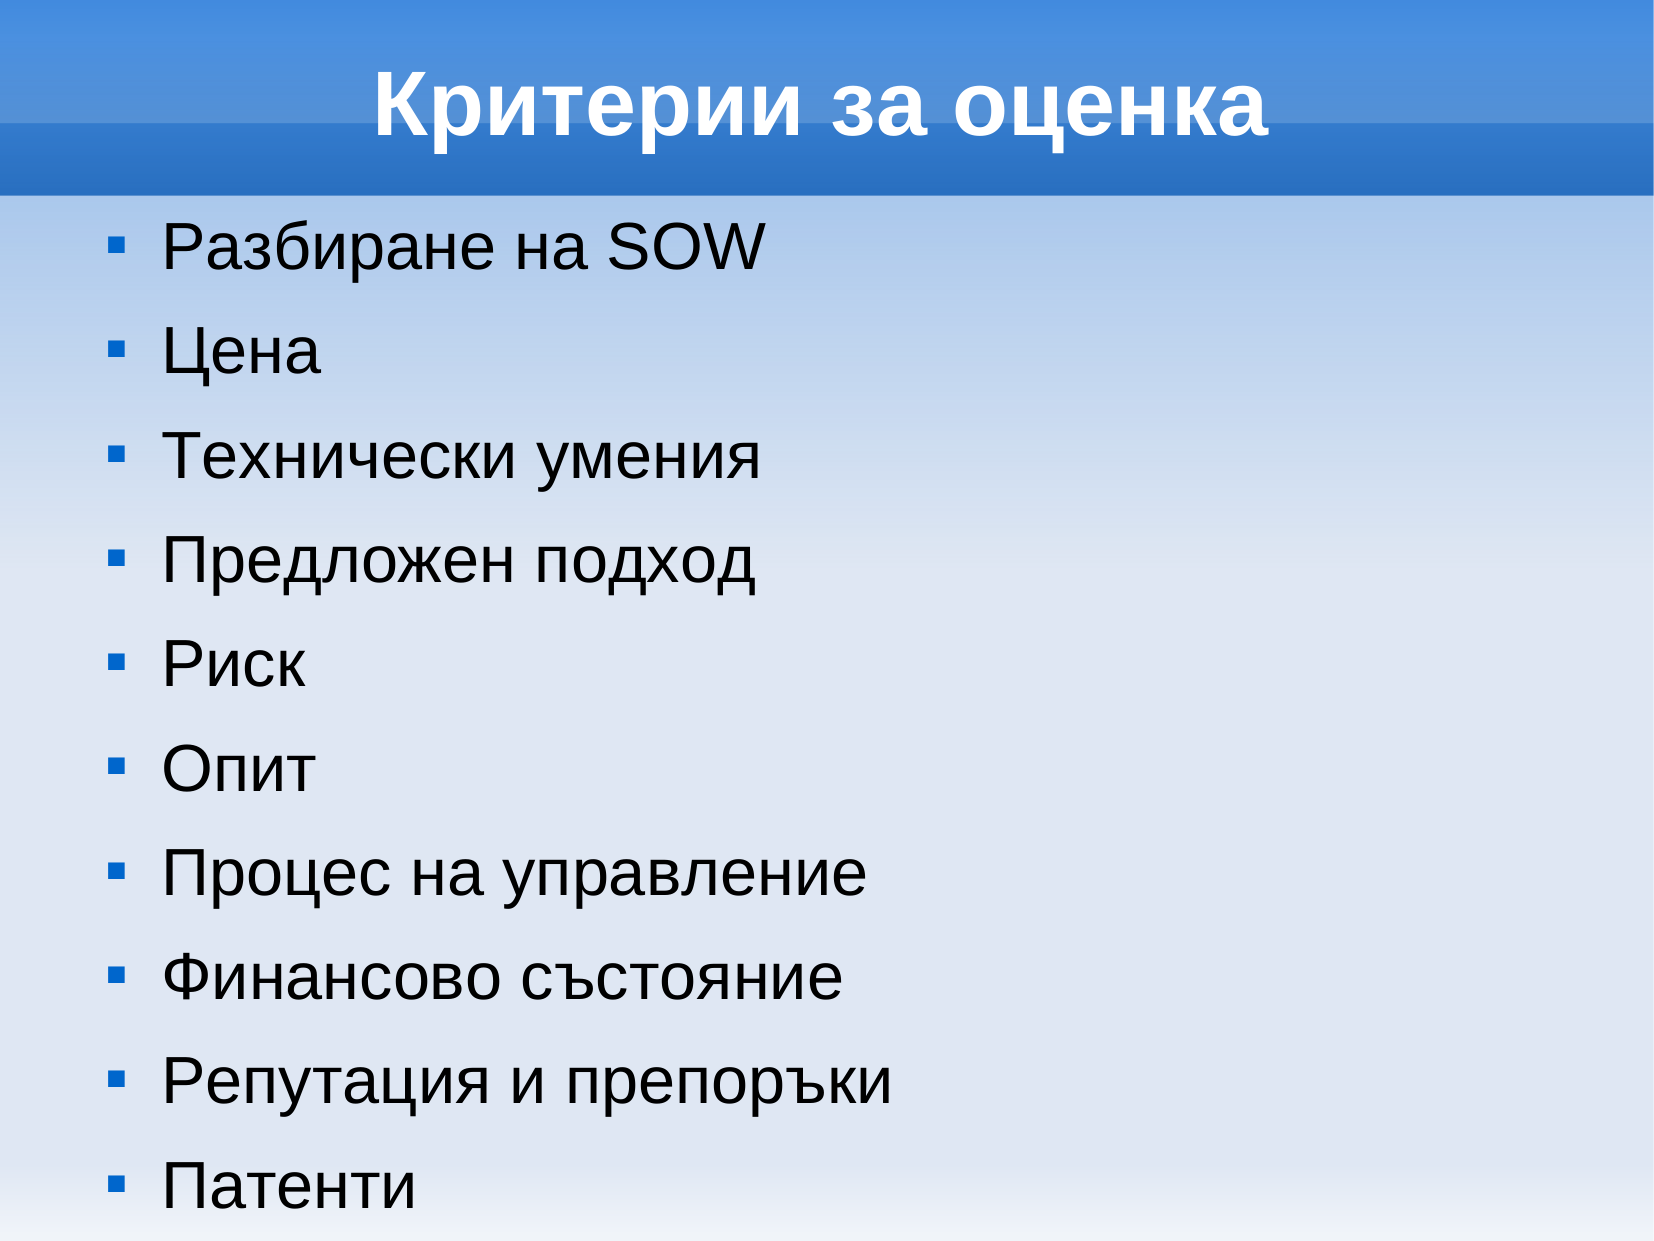

# Критерии за оценка
Разбиране на SOW
Цена
Технически умения
Предложен подход
Риск
Опит
Процес на управление
Финансово състояние
Репутация и препоръки
Патенти